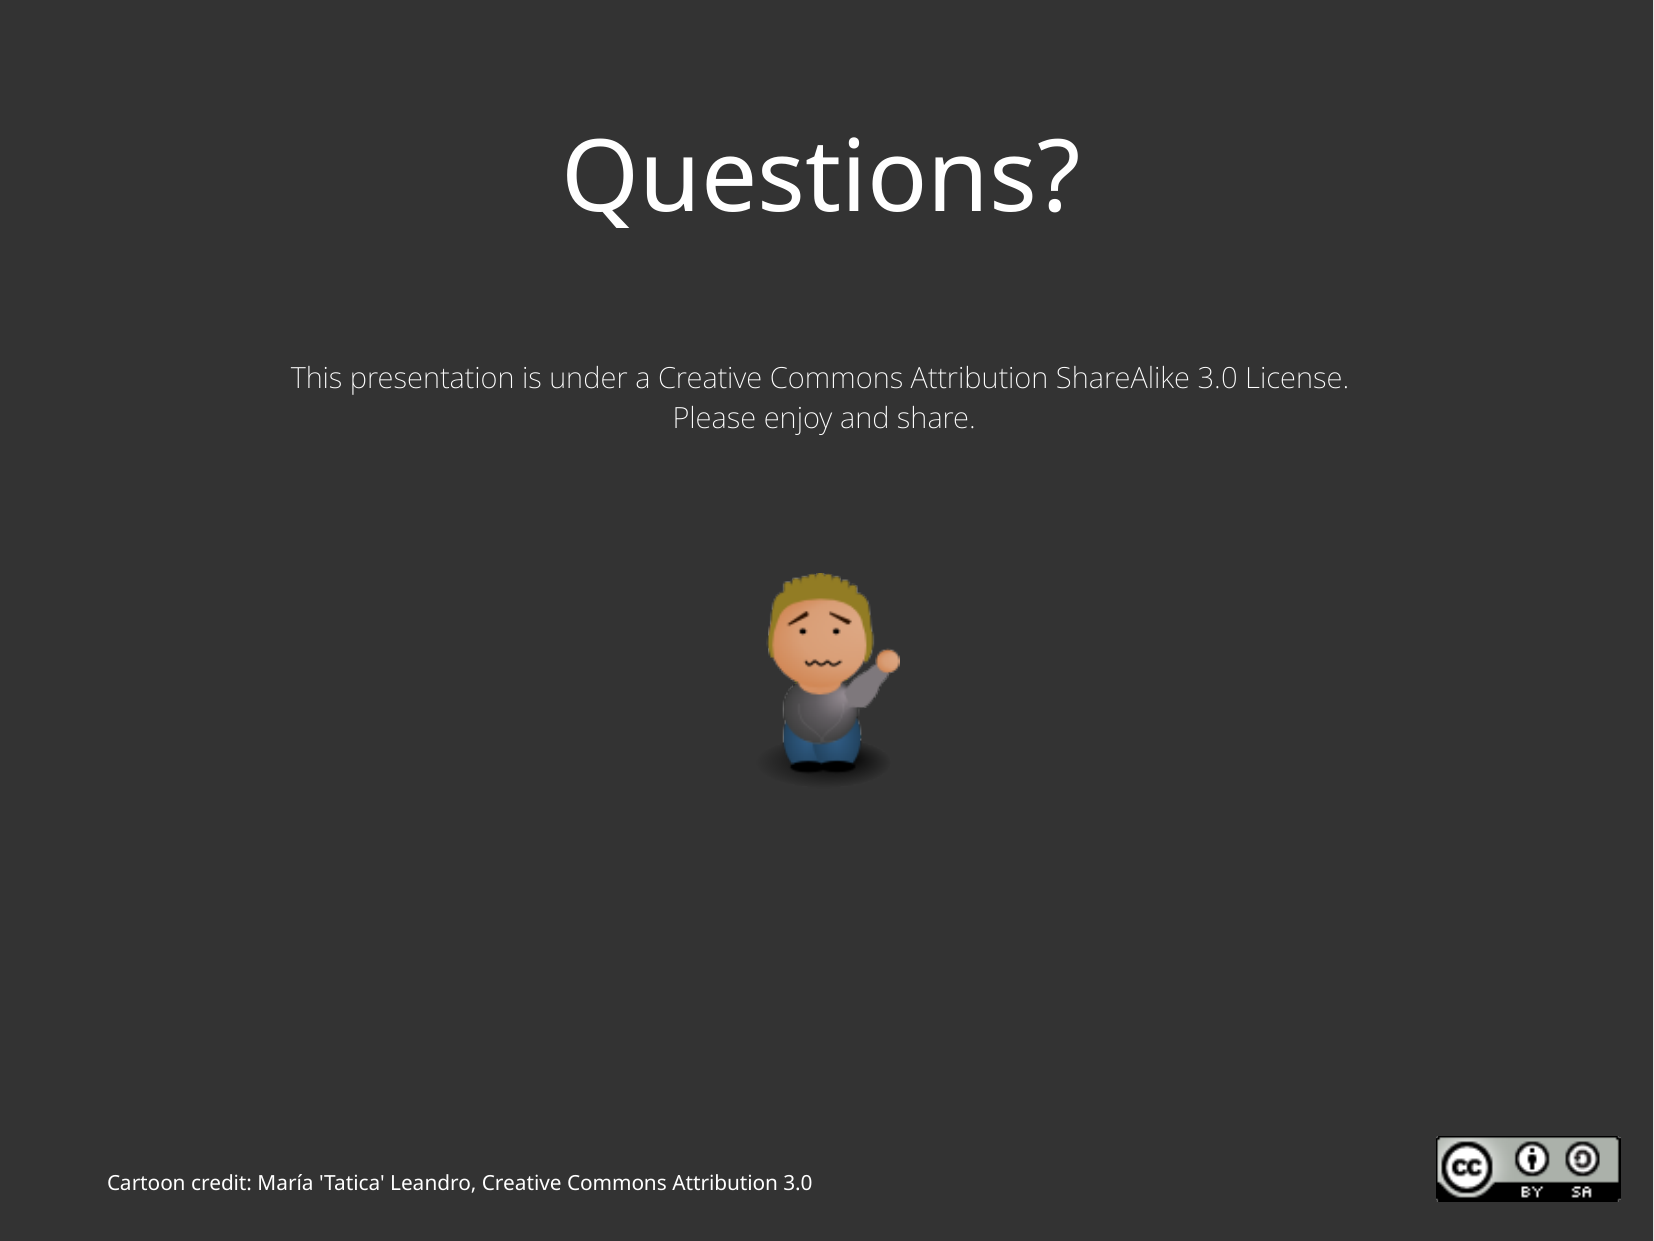

# Questions?
This presentation is under a Creative Commons Attribution ShareAlike 3.0 License.
Please enjoy and share.
Cartoon credit: María 'Tatica' Leandro, Creative Commons Attribution 3.0